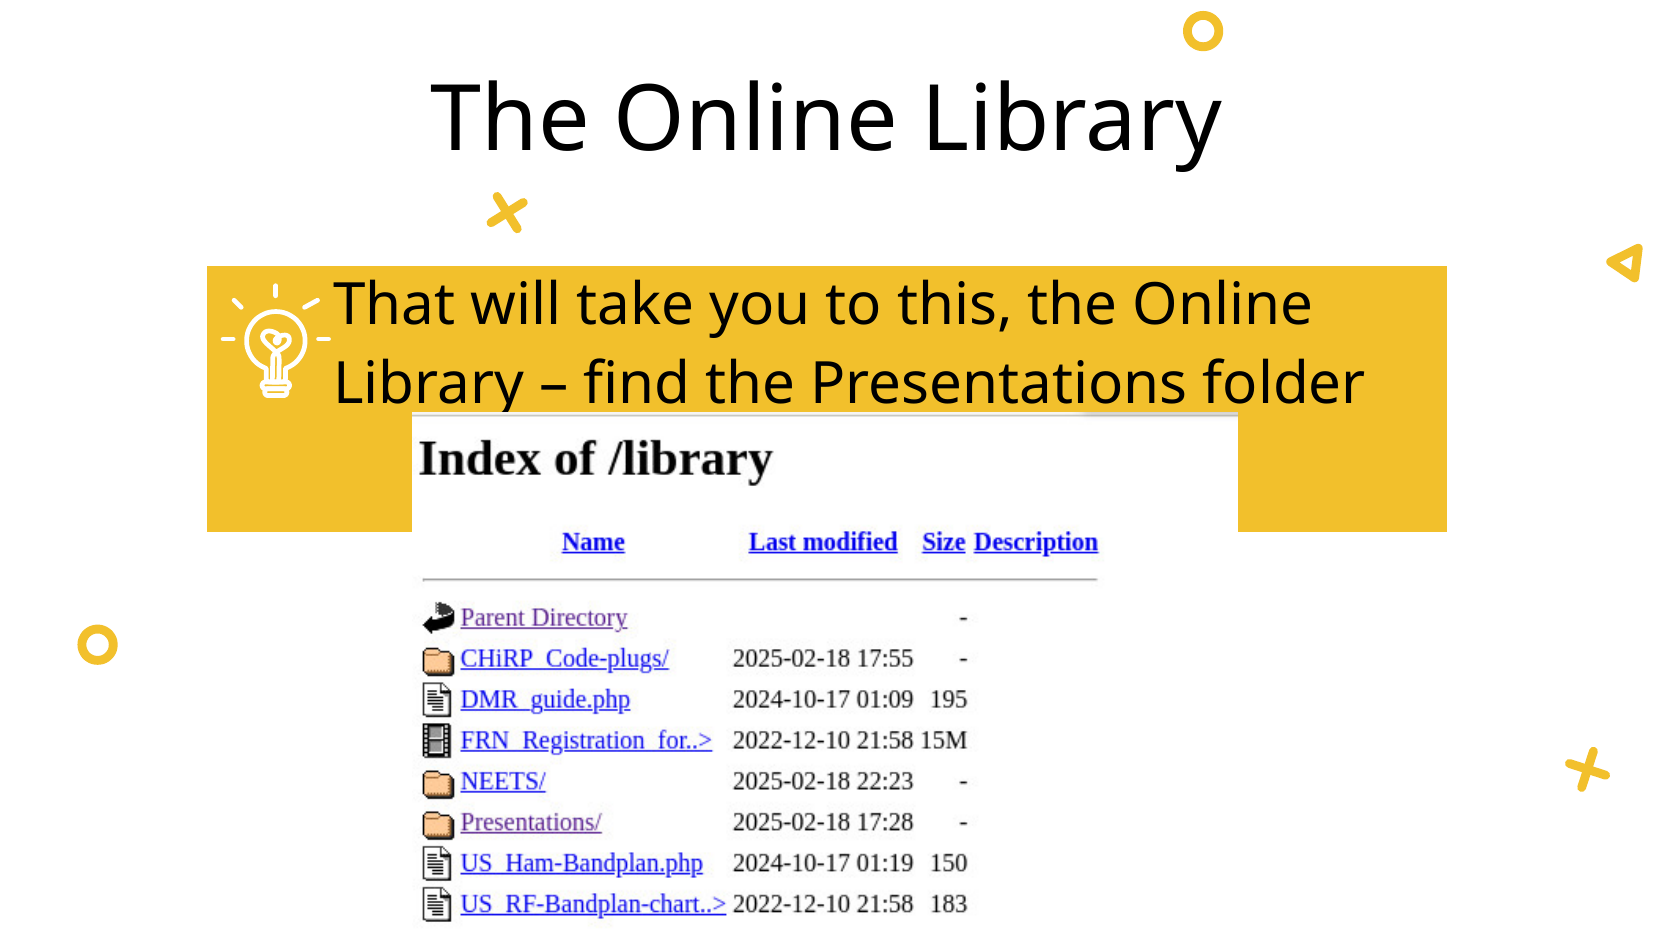

# The Online Library
That will take you to this, the Online Library – find the Presentations folder